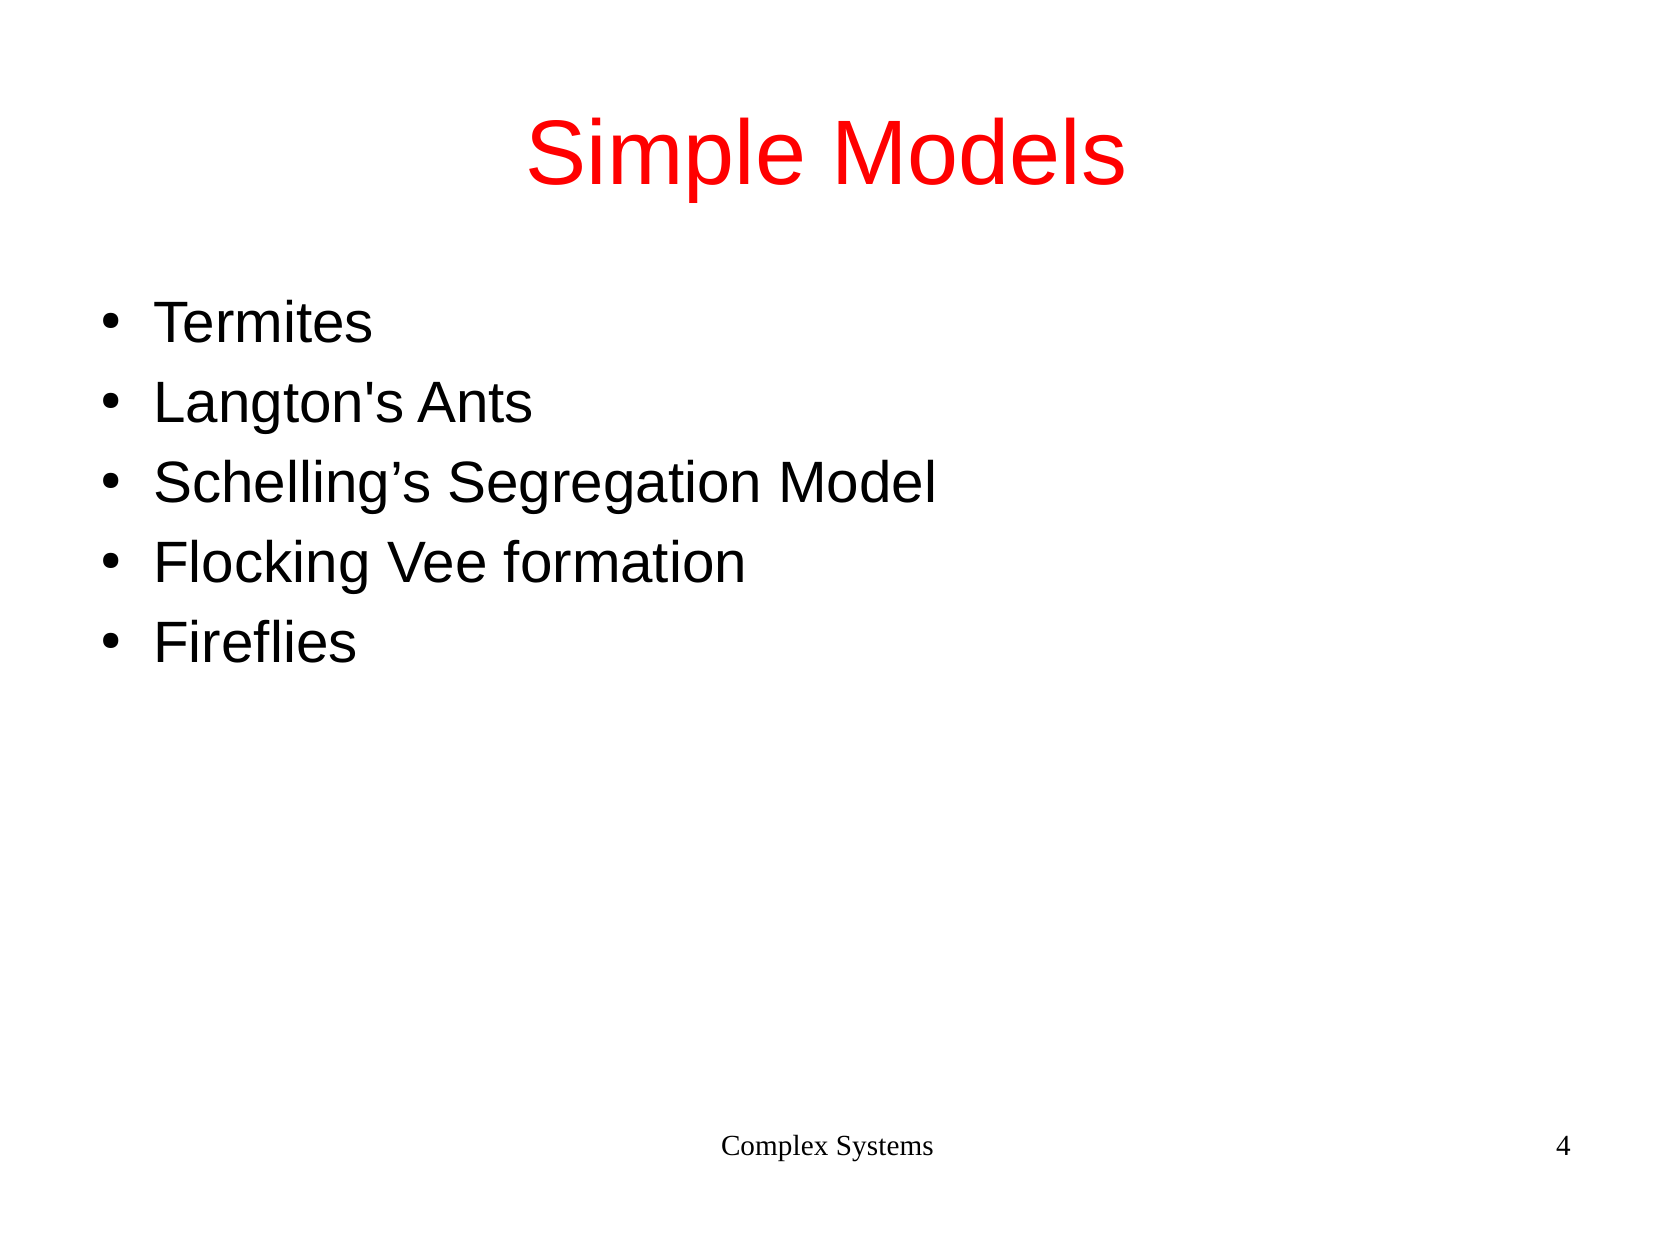

# Simple Models
Termites
Langton's Ants
Schelling’s Segregation Model
Flocking Vee formation
Fireflies
Complex Systems
4